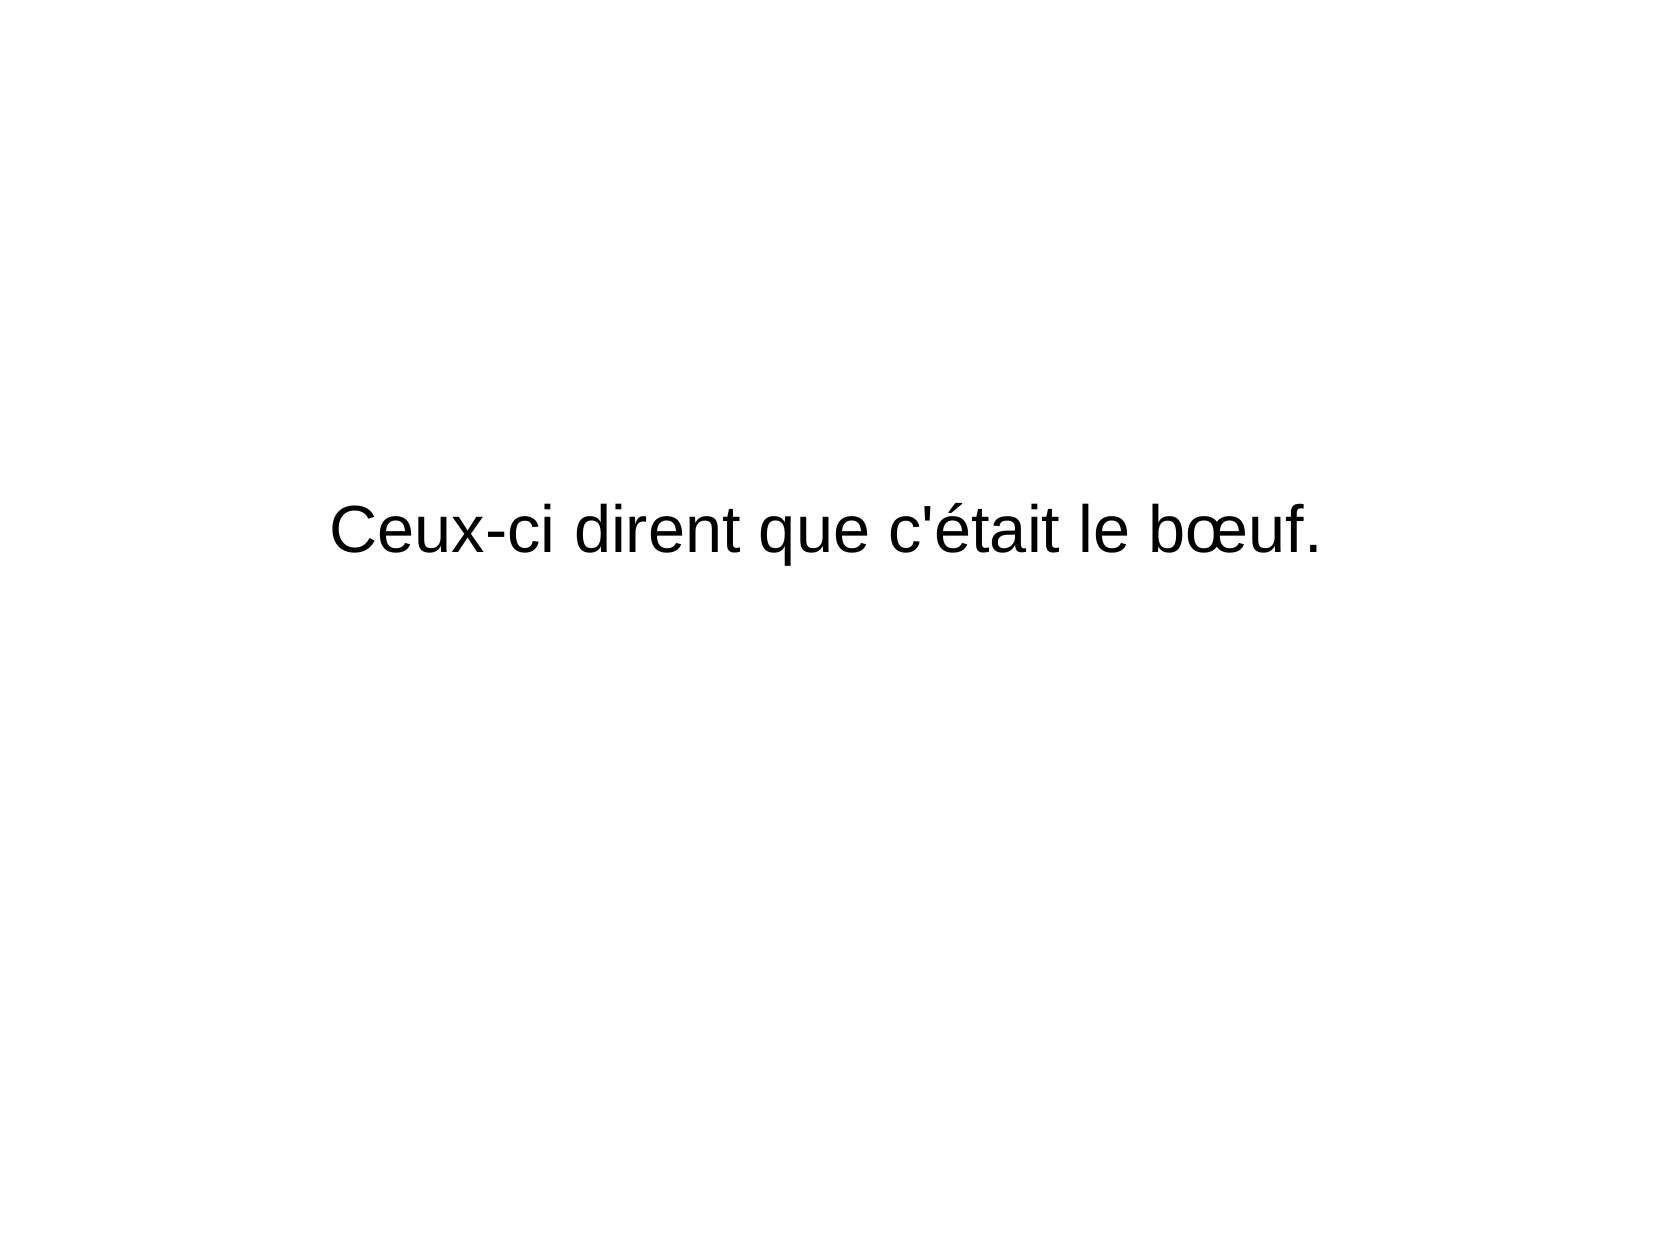

# Ceux-ci dirent que c'était le bœuf.